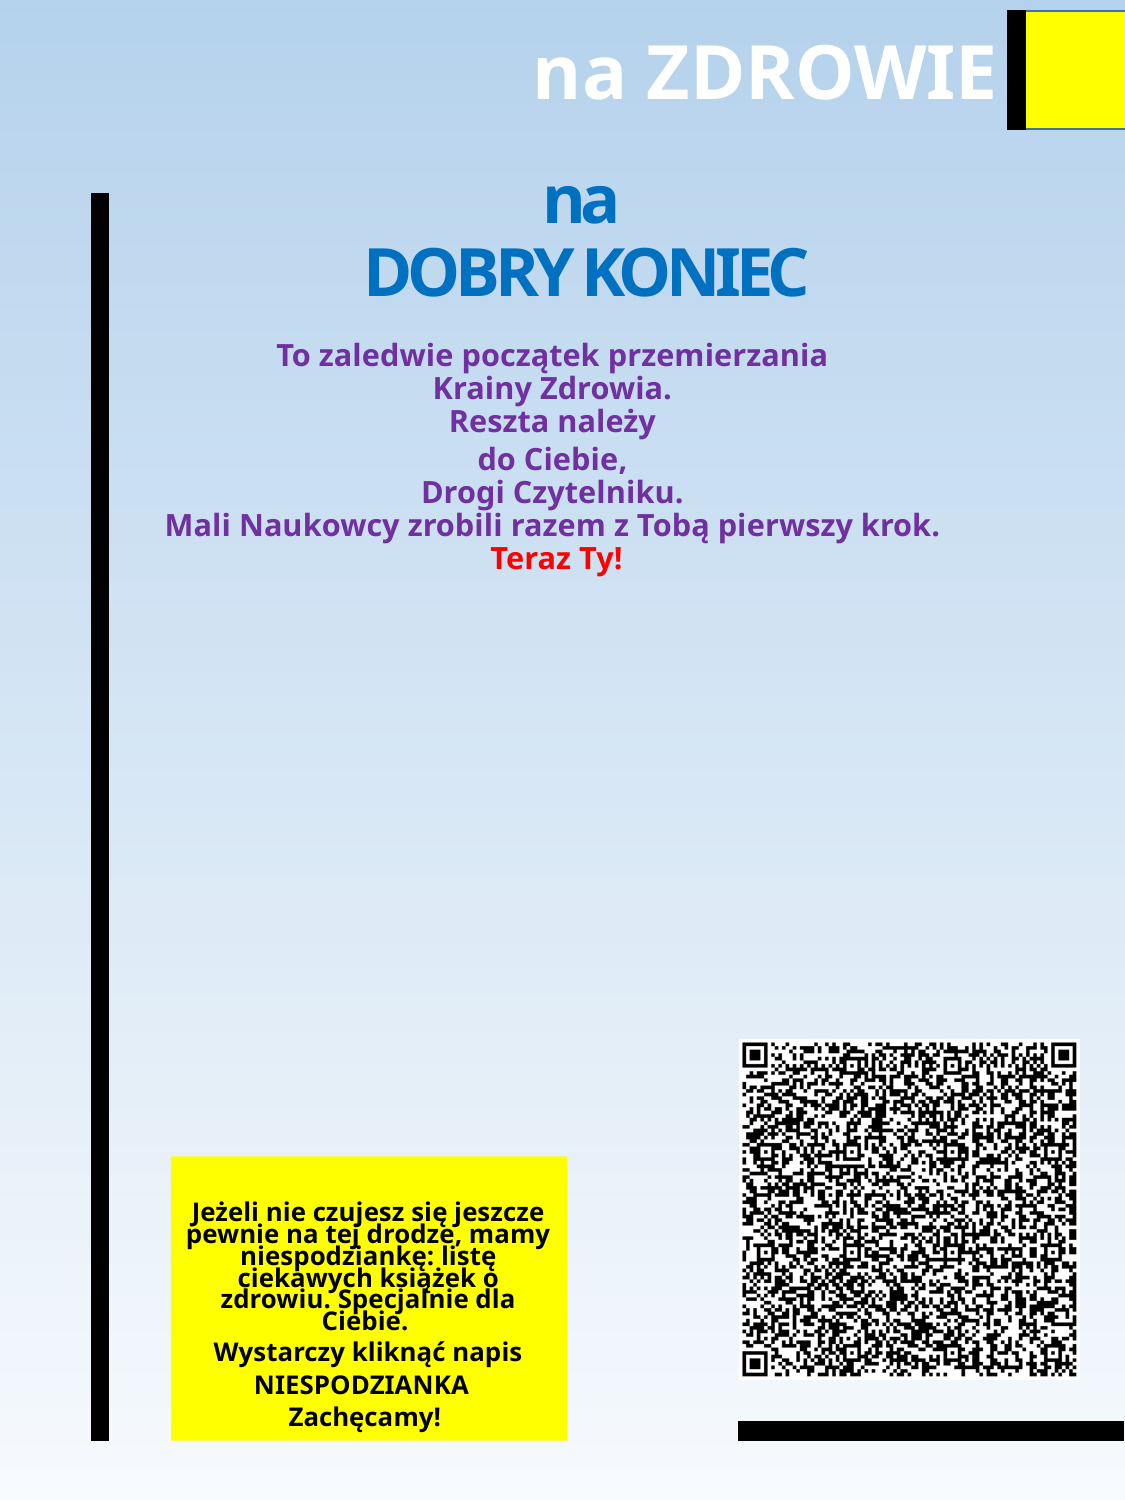

na ZDROWIE
# na DOBRY KONIEC
To zaledwie początek przemierzania
Krainy Zdrowia.
Reszta należy
do Ciebie,
Drogi Czytelniku.
Mali Naukowcy zrobili razem z Tobą pierwszy krok.
Teraz Ty!
Jeżeli nie czujesz się jeszcze pewnie na tej drodze, mamy niespodziankę: listę ciekawych książek o zdrowiu. Specjalnie dla Ciebie.
Wystarczy kliknąć napis
NIESPODZIANKA
Zachęcamy!